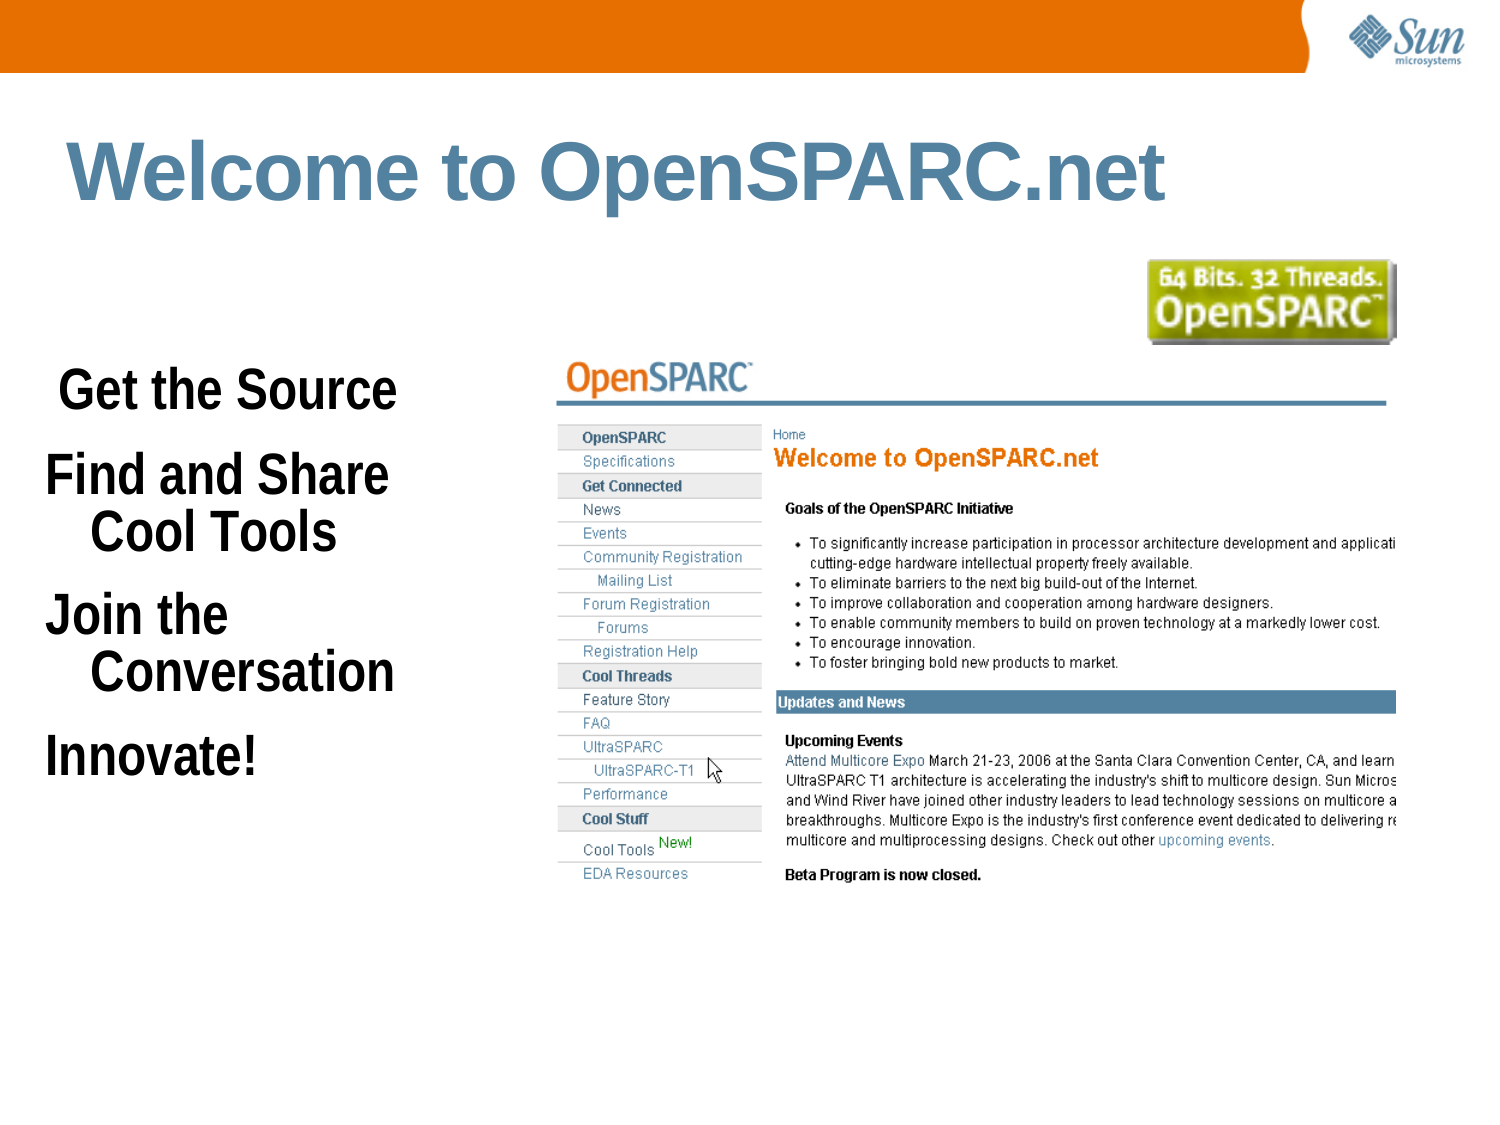

# Welcome to OpenSPARC.net
 Get the Source
Find and Share Cool Tools
Join the Conversation
Innovate!